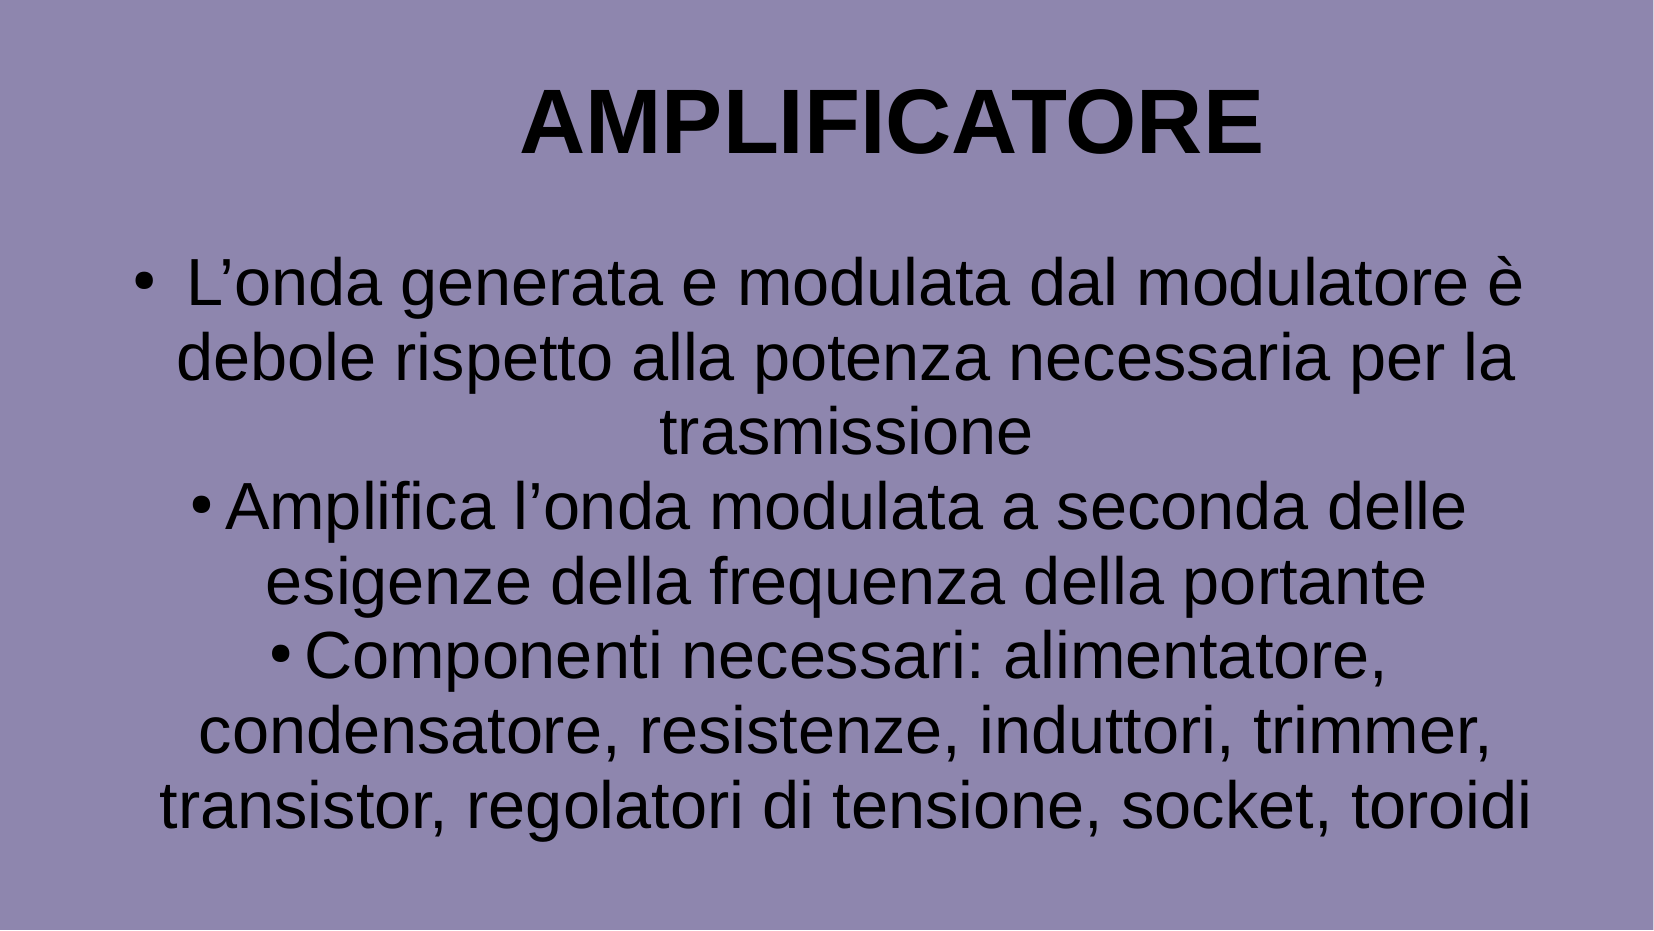

# AMPLIFICATORE
 L’onda generata e modulata dal modulatore è debole rispetto alla potenza necessaria per la trasmissione
Amplifica l’onda modulata a seconda delle esigenze della frequenza della portante
Componenti necessari: alimentatore, condensatore, resistenze, induttori, trimmer, transistor, regolatori di tensione, socket, toroidi